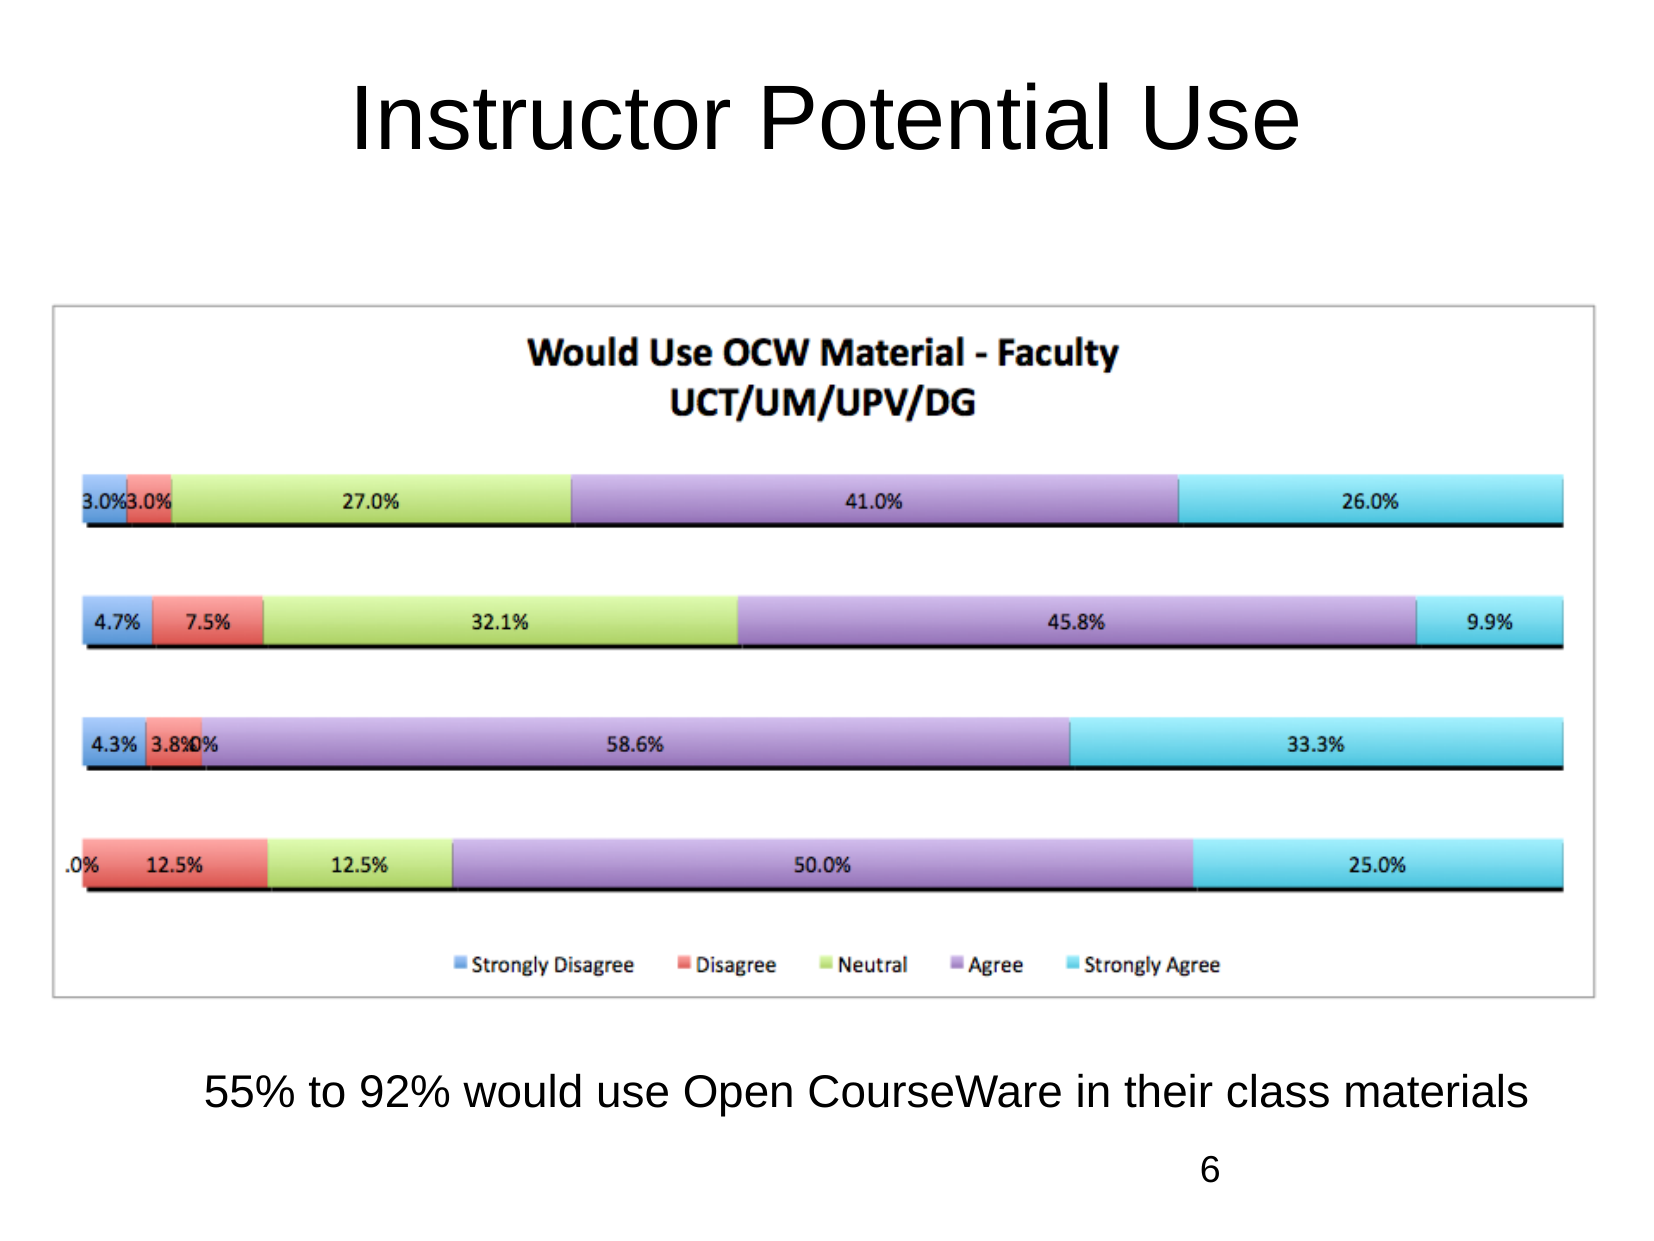

Instructor Potential Use
55% to 92% would use Open CourseWare in their class materials